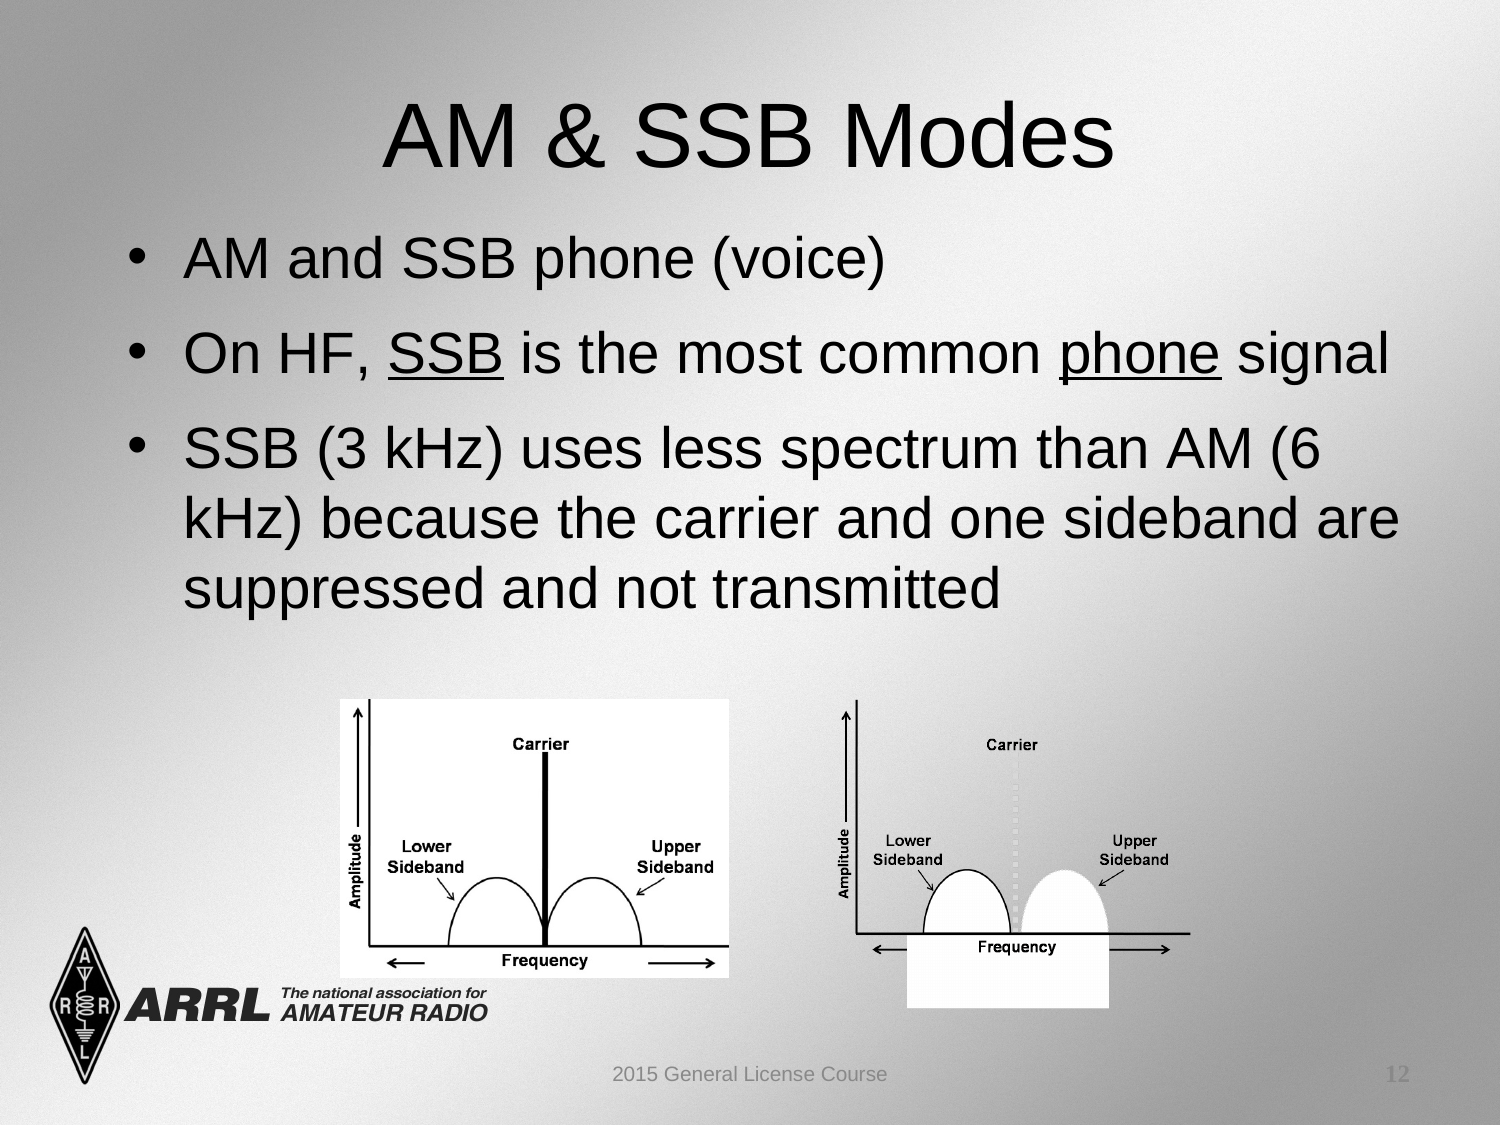

AM & SSB Modes
AM and SSB phone (voice)
On HF, SSB is the most common phone signal
SSB (3 kHz) uses less spectrum than AM (6 kHz) because the carrier and one sideband are suppressed and not transmitted
2015 General License Course